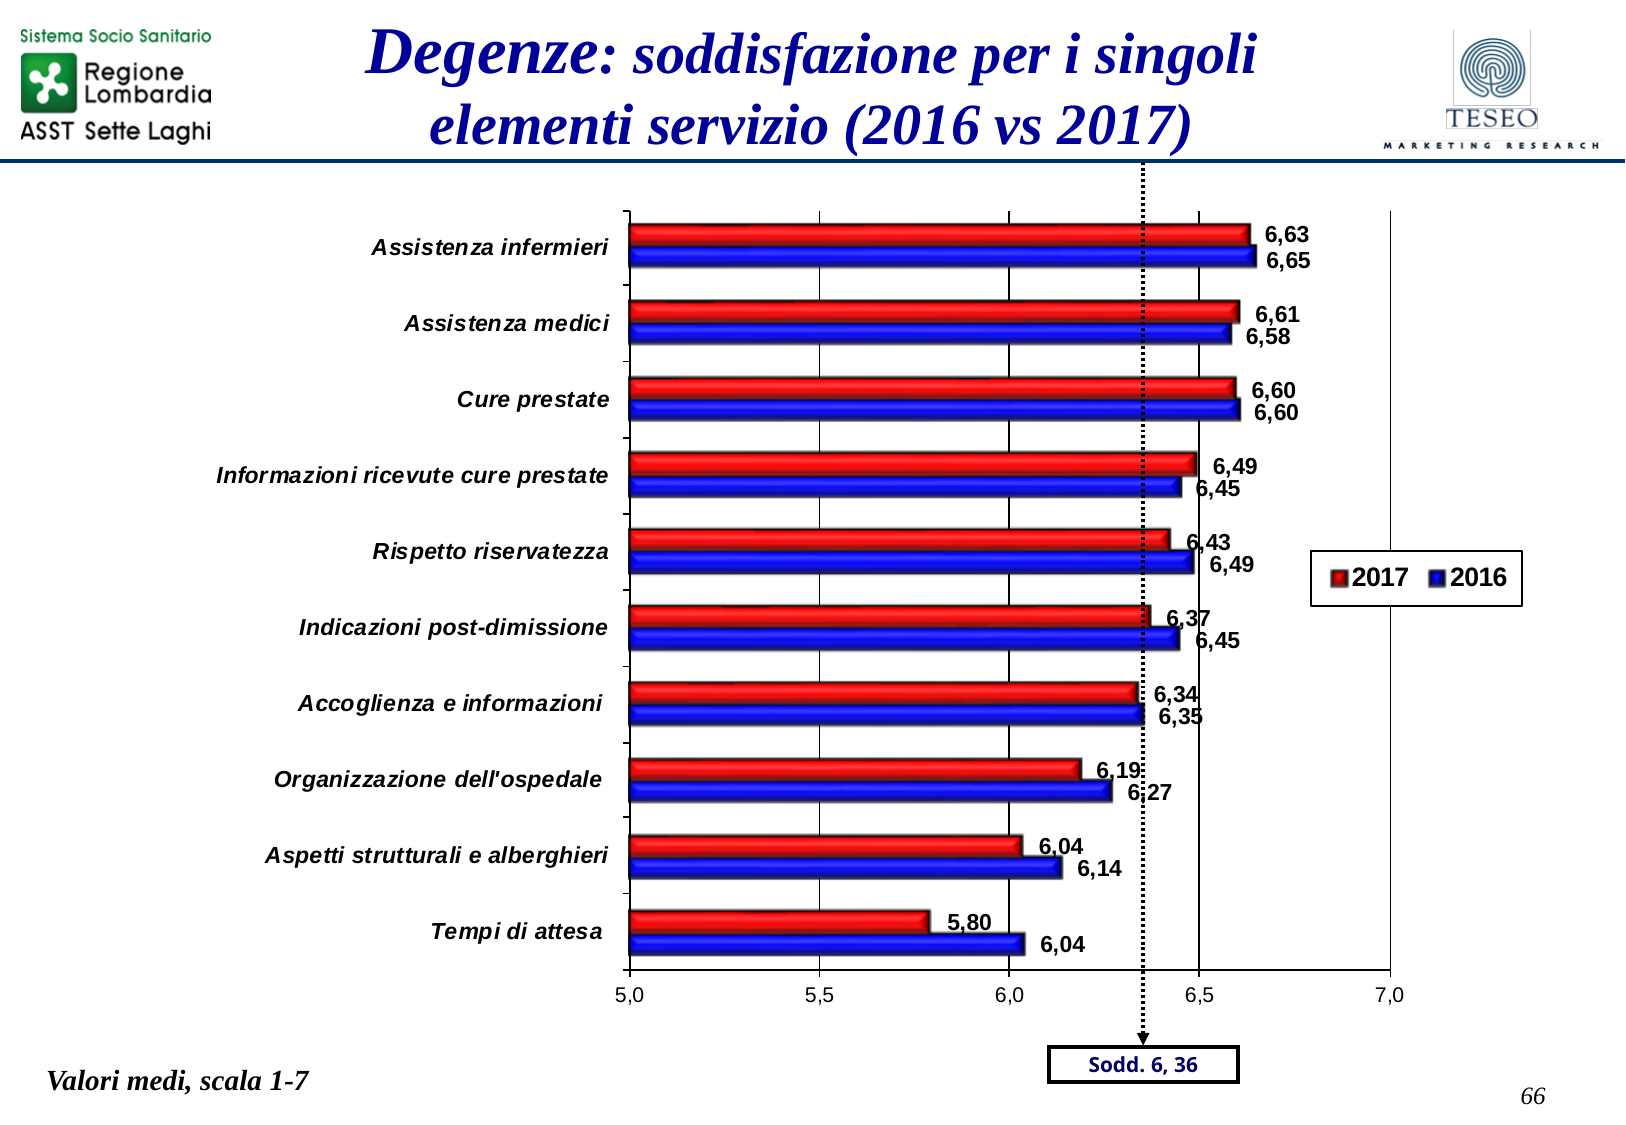

Degenze: soddisfazione per i singoli elementi servizio (2016 vs 2017)
Sodd. 6, 36
Valori medi, scala 1-7